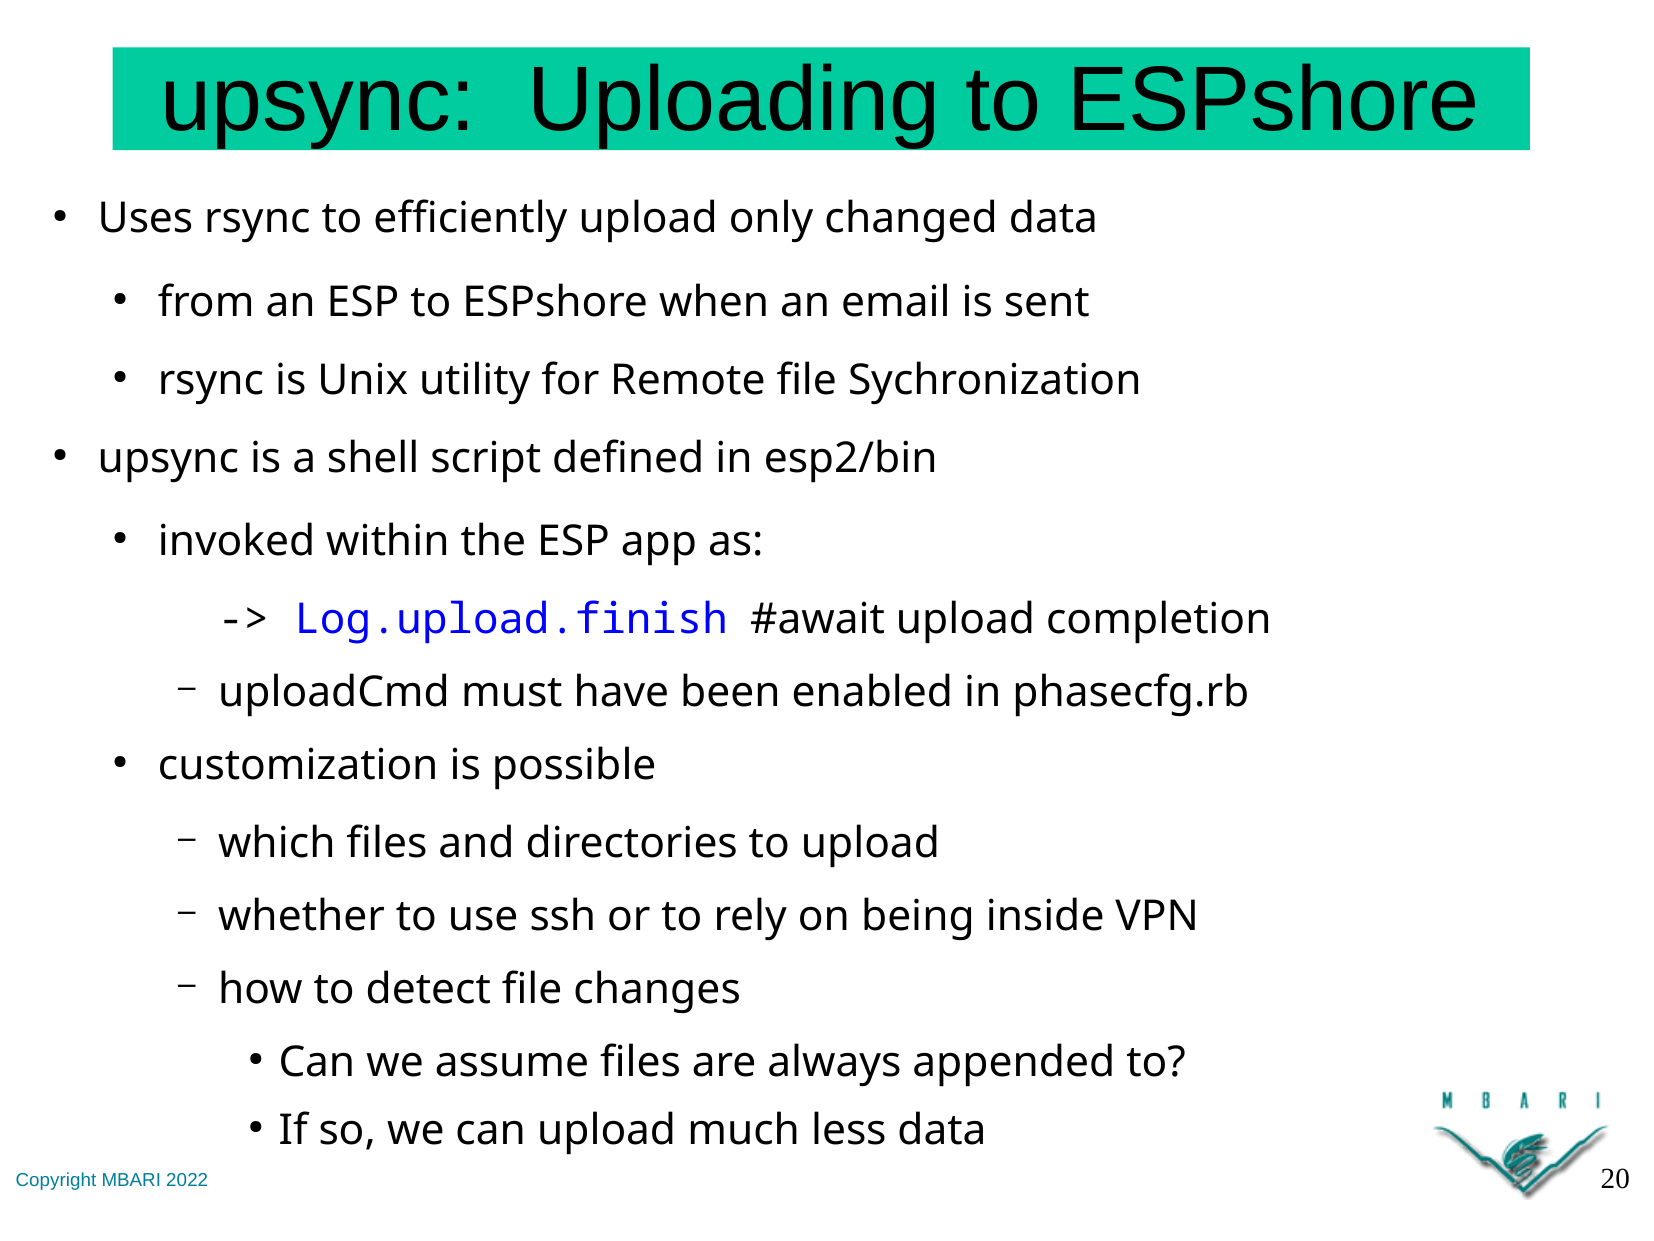

# upsync: Uploading to ESPshore
Uses rsync to efficiently upload only changed data
from an ESP to ESPshore when an email is sent
rsync is Unix utility for Remote file Sychronization
upsync is a shell script defined in esp2/bin
invoked within the ESP app as:
-> Log.upload.finish #await upload completion
uploadCmd must have been enabled in phasecfg.rb
customization is possible
which files and directories to upload
whether to use ssh or to rely on being inside VPN
how to detect file changes
Can we assume files are always appended to?
If so, we can upload much less data